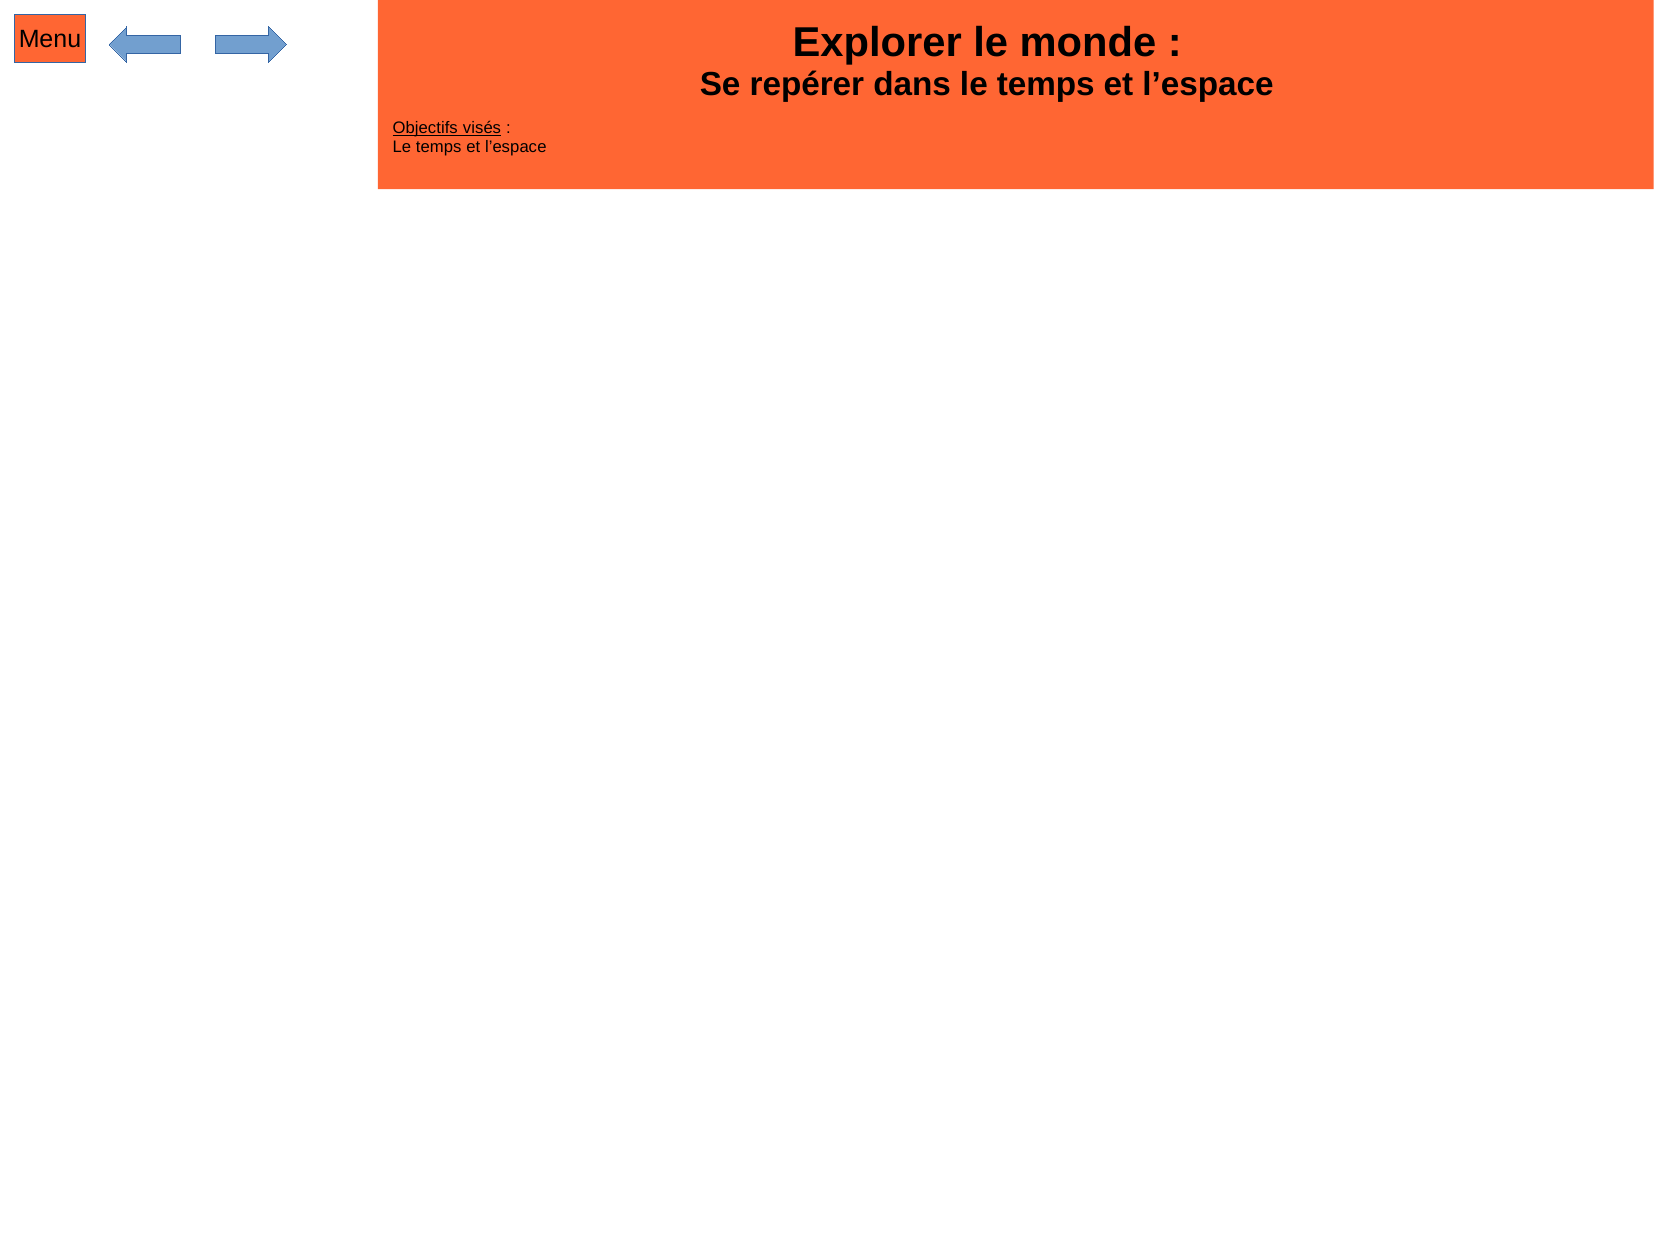

Explorer le monde :
Se repérer dans le temps et l’espace
Menu
Objectifs visés :
Le temps et l’espace